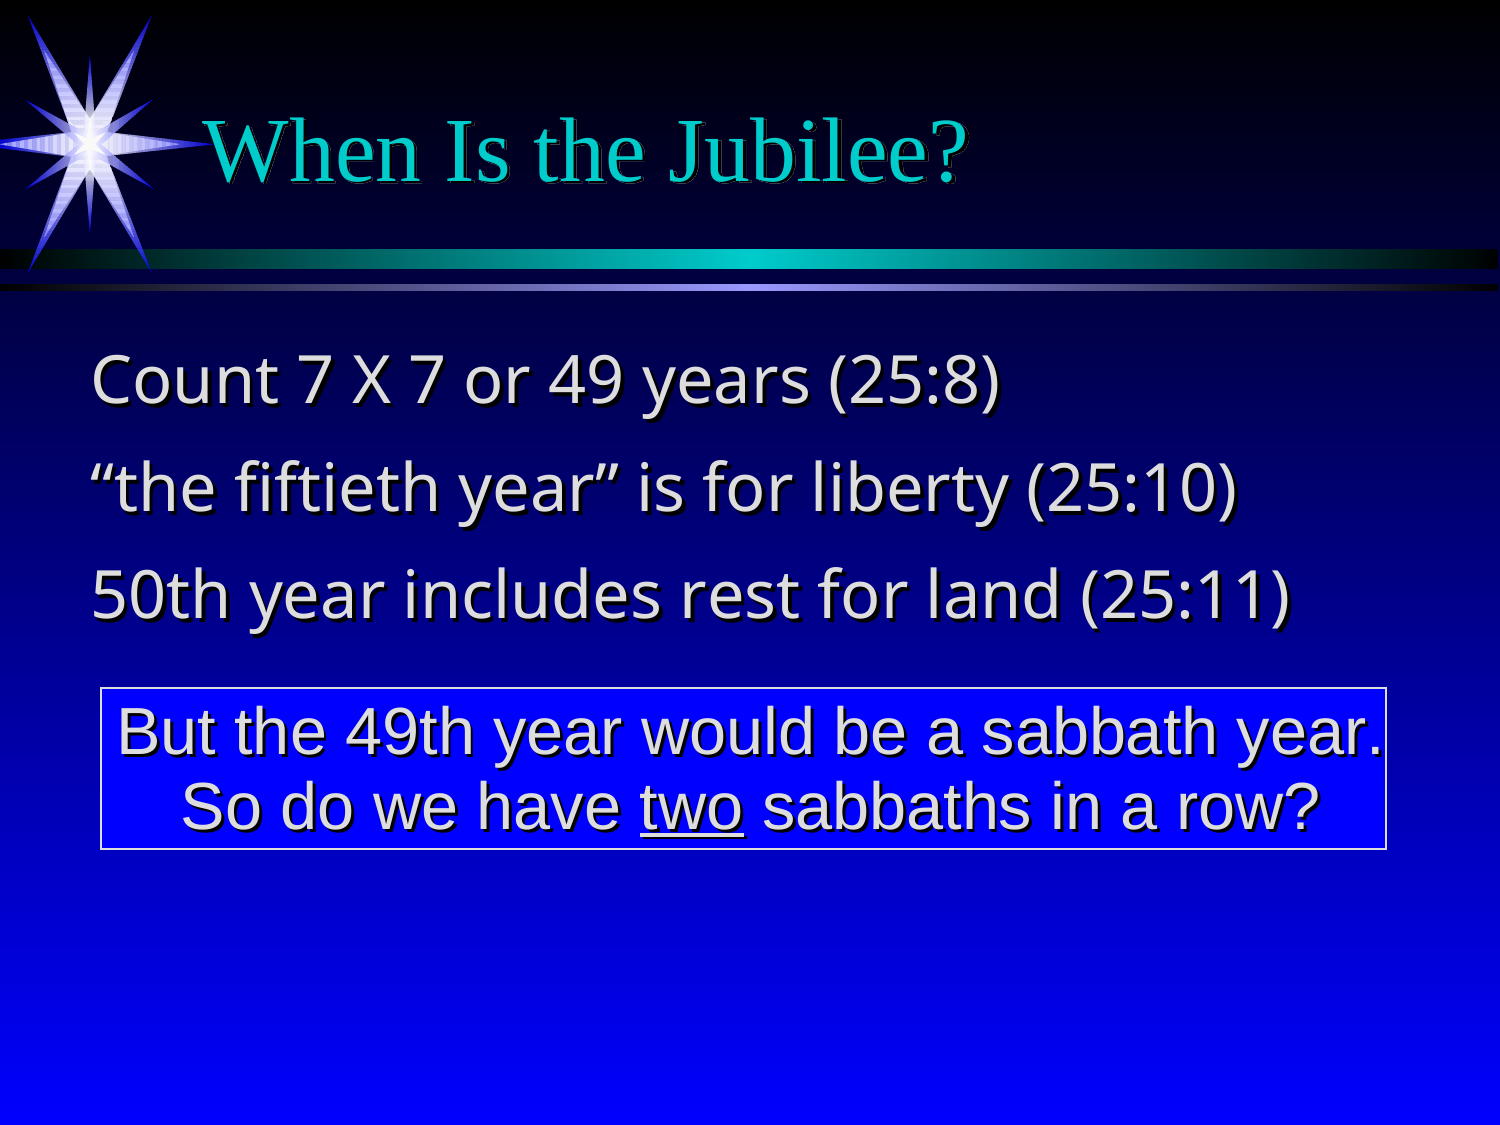

# When Is the Jubilee?
Count 7 X 7 or 49 years (25:8)
“the fiftieth year” is for liberty (25:10)
50th year includes rest for land (25:11)
But the 49th year would be a sabbath year.
So do we have two sabbaths in a row?